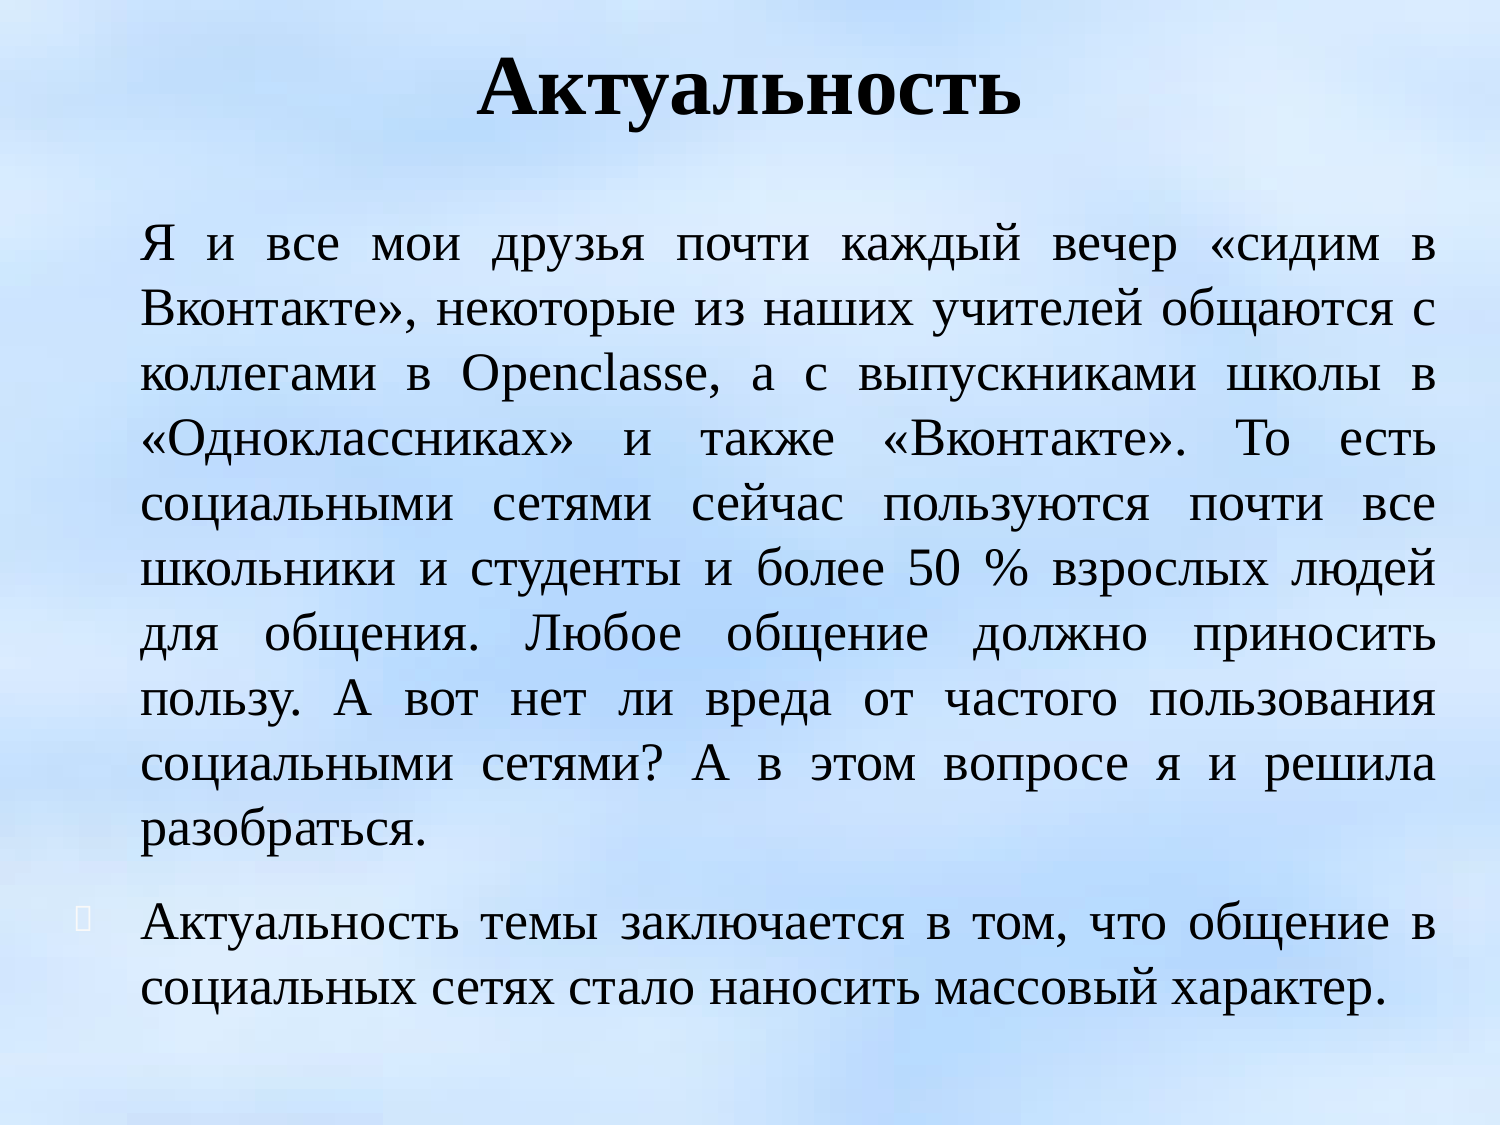

# Актуальность
Я и все мои друзья почти каждый вечер «сидим в Вконтакте», некоторые из наших учителей общаются с коллегами в Openclasse, а с выпускниками школы в «Одноклассниках» и также «Вконтакте». То есть социальными сетями сейчас пользуются почти все школьники и студенты и более 50 % взрослых людей для общения. Любое общение должно приносить пользу. А вот нет ли вреда от частого пользования социальными сетями? А в этом вопросе я и решила разобраться.
Актуальность темы заключается в том, что общение в социальных сетях стало наносить массовый характер.